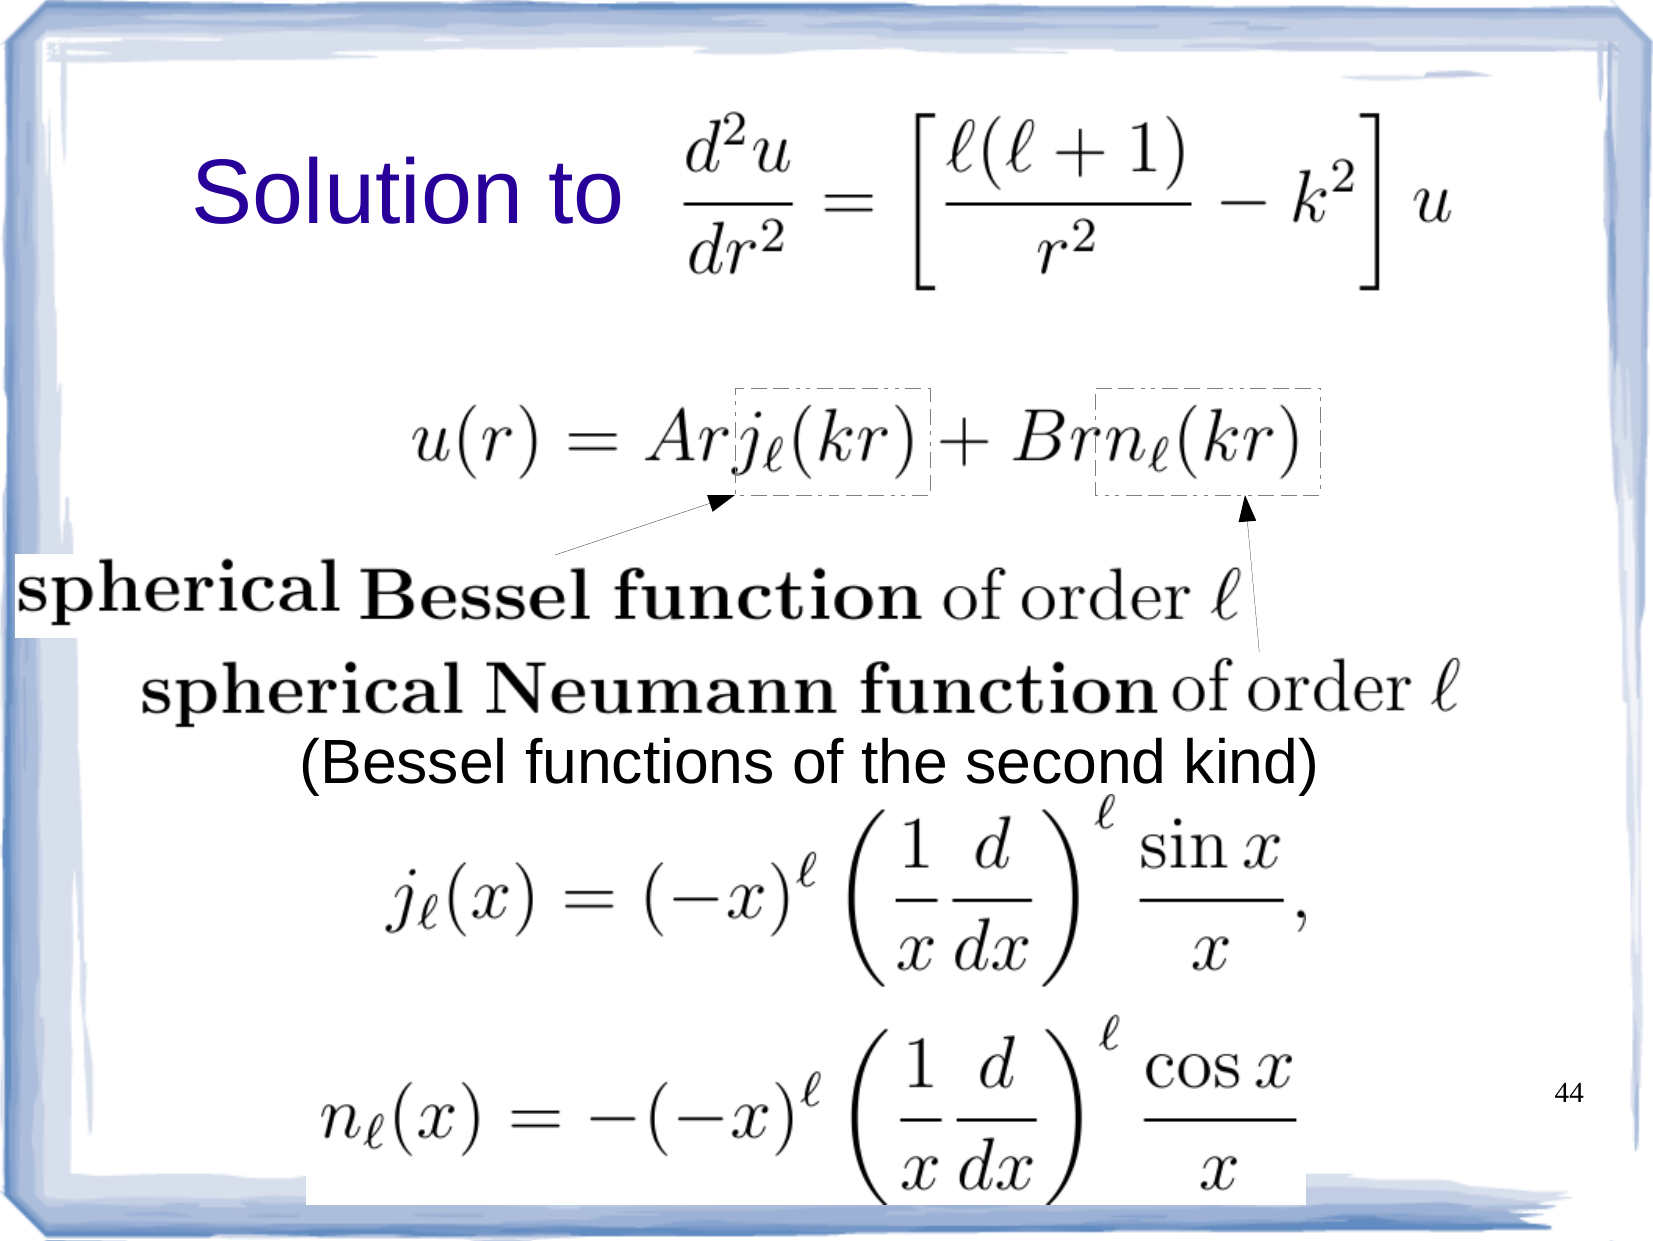

# Solution to
(Bessel functions of the second kind)
44